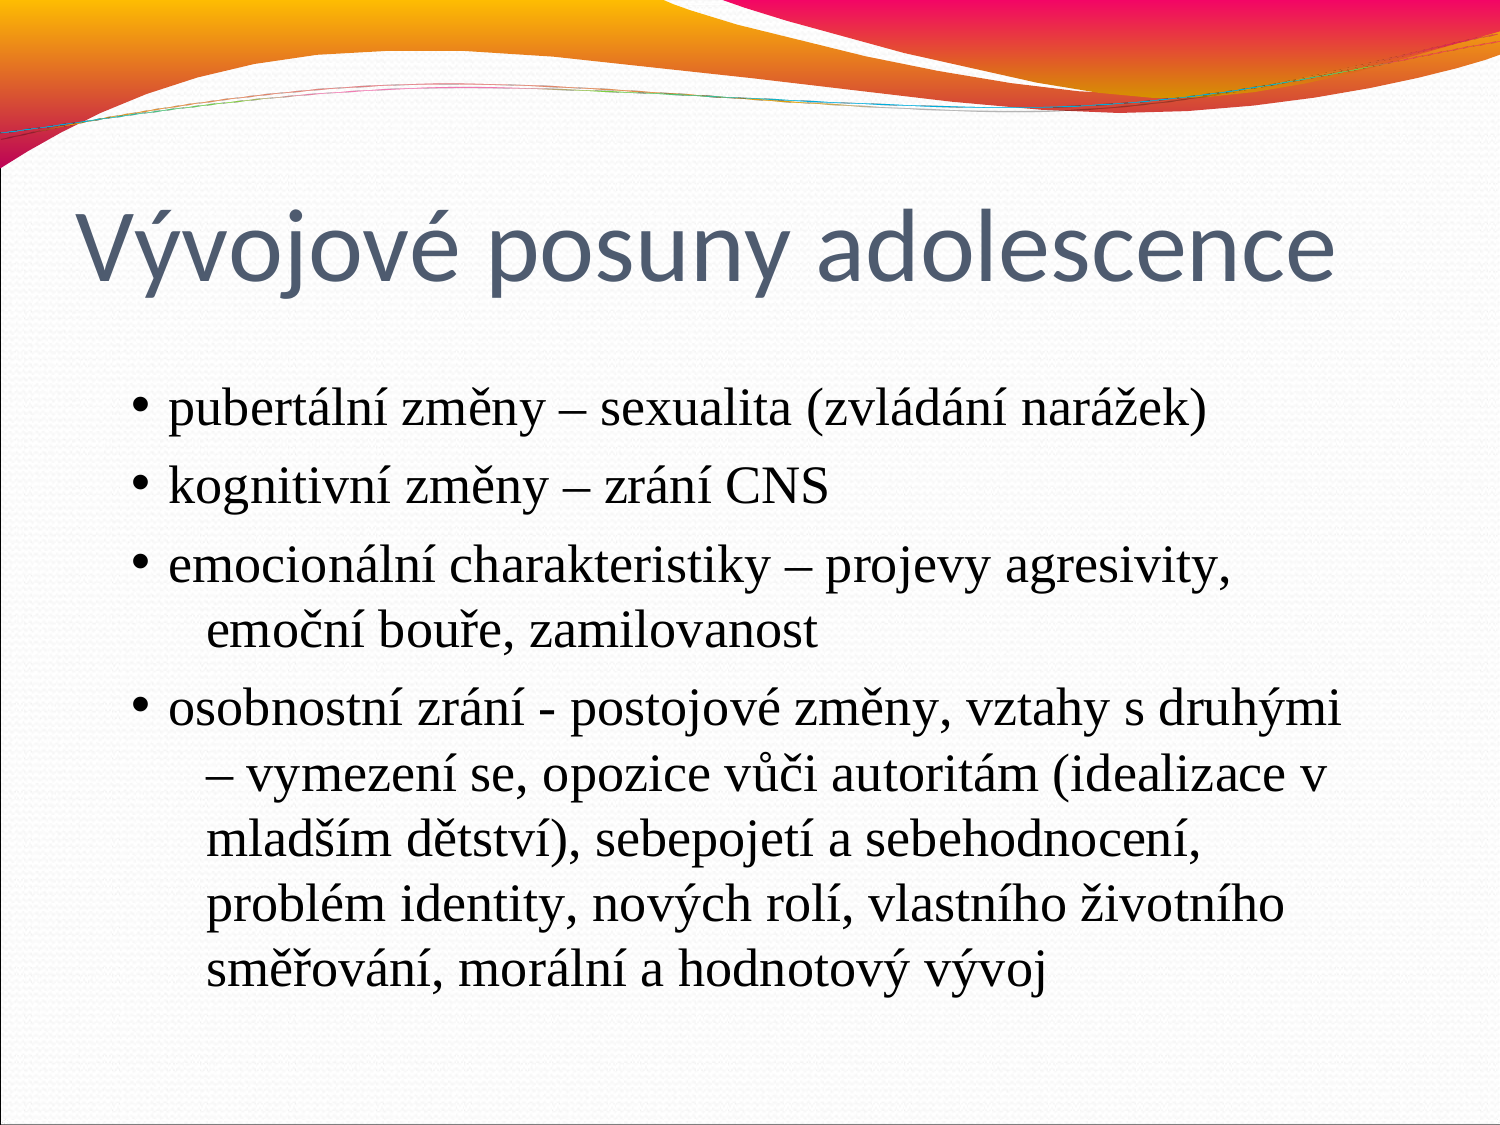

# Vývojové posuny adolescence
pubertální změny – sexualita (zvládání narážek)
kognitivní změny – zrání CNS
emocionální charakteristiky – projevy agresivity, emoční bouře, zamilovanost
osobnostní zrání - postojové změny, vztahy s druhými – vymezení se, opozice vůči autoritám (idealizace v mladším dětství), sebepojetí a sebehodnocení, problém identity, nových rolí, vlastního životního směřování, morální a hodnotový vývoj